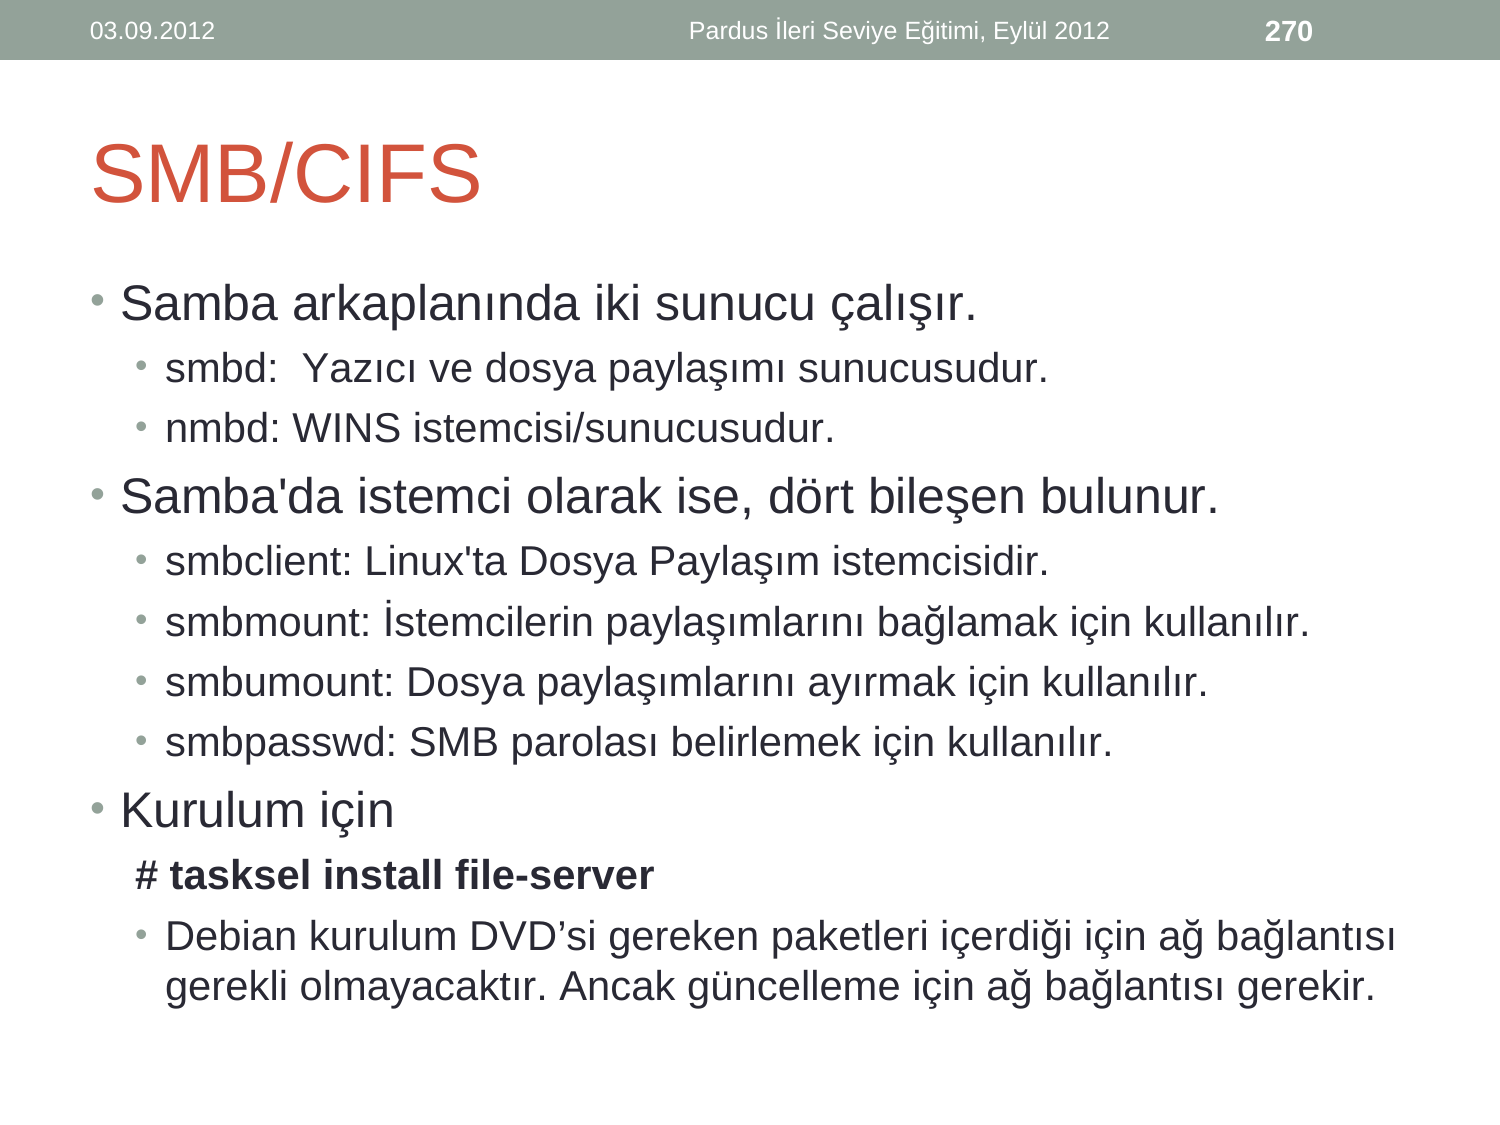

03.09.2012
Pardus İleri Seviye Eğitimi, Eylül 2012
# SMB/CIFS
Samba arkaplanında iki sunucu çalışır.
smbd: Yazıcı ve dosya paylaşımı sunucusudur.
nmbd: WINS istemcisi/sunucusudur.
Samba'da istemci olarak ise, dört bileşen bulunur.
smbclient: Linux'ta Dosya Paylaşım istemcisidir.
smbmount: İstemcilerin paylaşımlarını bağlamak için kullanılır.
smbumount: Dosya paylaşımlarını ayırmak için kullanılır.
smbpasswd: SMB parolası belirlemek için kullanılır.
Kurulum için
# tasksel install file-server
Debian kurulum DVD’si gereken paketleri içerdiği için ağ bağlantısı gerekli olmayacaktır. Ancak güncelleme için ağ bağlantısı gerekir.